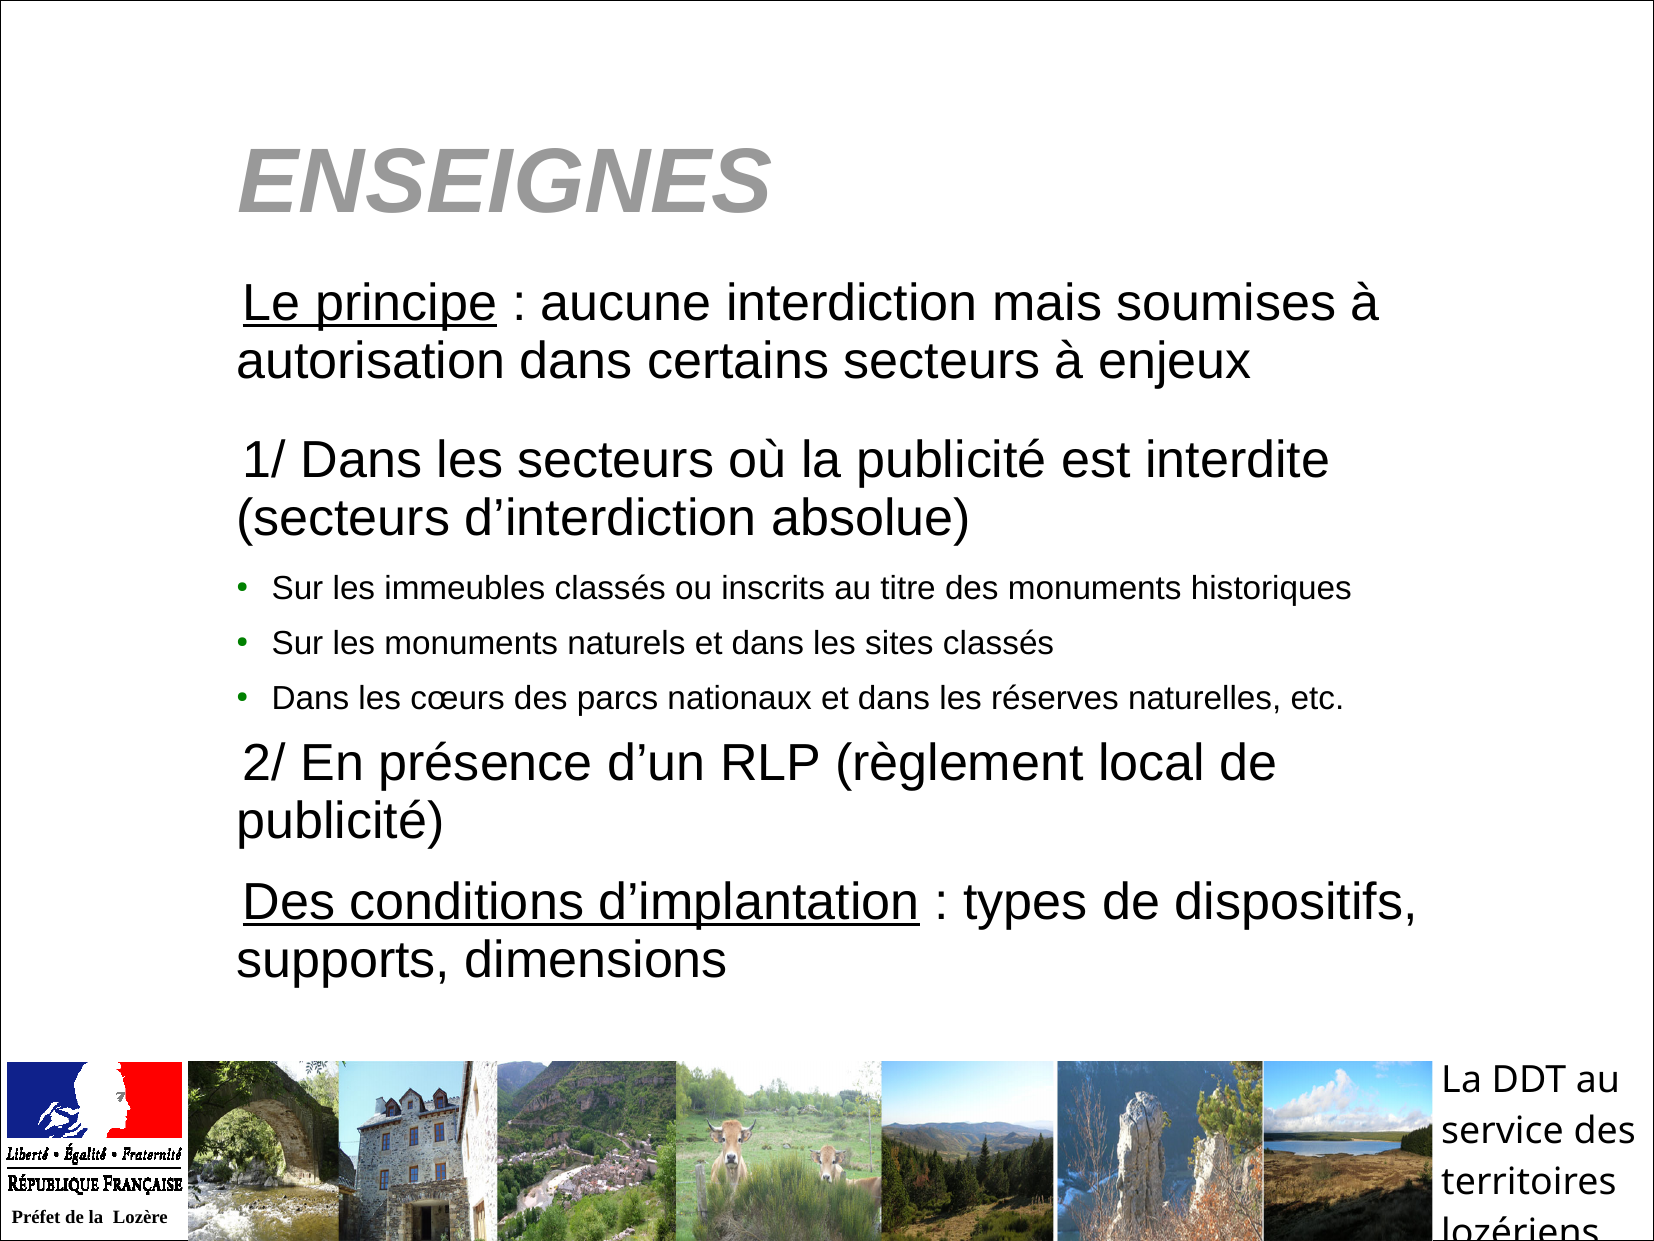

ENSEIGNES
# Le principe : aucune interdiction mais soumises à autorisation dans certains secteurs à enjeux
1/ Dans les secteurs où la publicité est interdite (secteurs d’interdiction absolue)
Sur les immeubles classés ou inscrits au titre des monuments historiques
Sur les monuments naturels et dans les sites classés
Dans les cœurs des parcs nationaux et dans les réserves naturelles, etc.
2/ En présence d’un RLP (règlement local de publicité)
Des conditions d’implantation : types de dispositifs, supports, dimensions
9
Pour modifier ces 2 lignes de texte - Se positionner sur la 2ème page du diaporama.
ET dans le menu "Affichage" , choisir ” En-tête et pied de page ”.